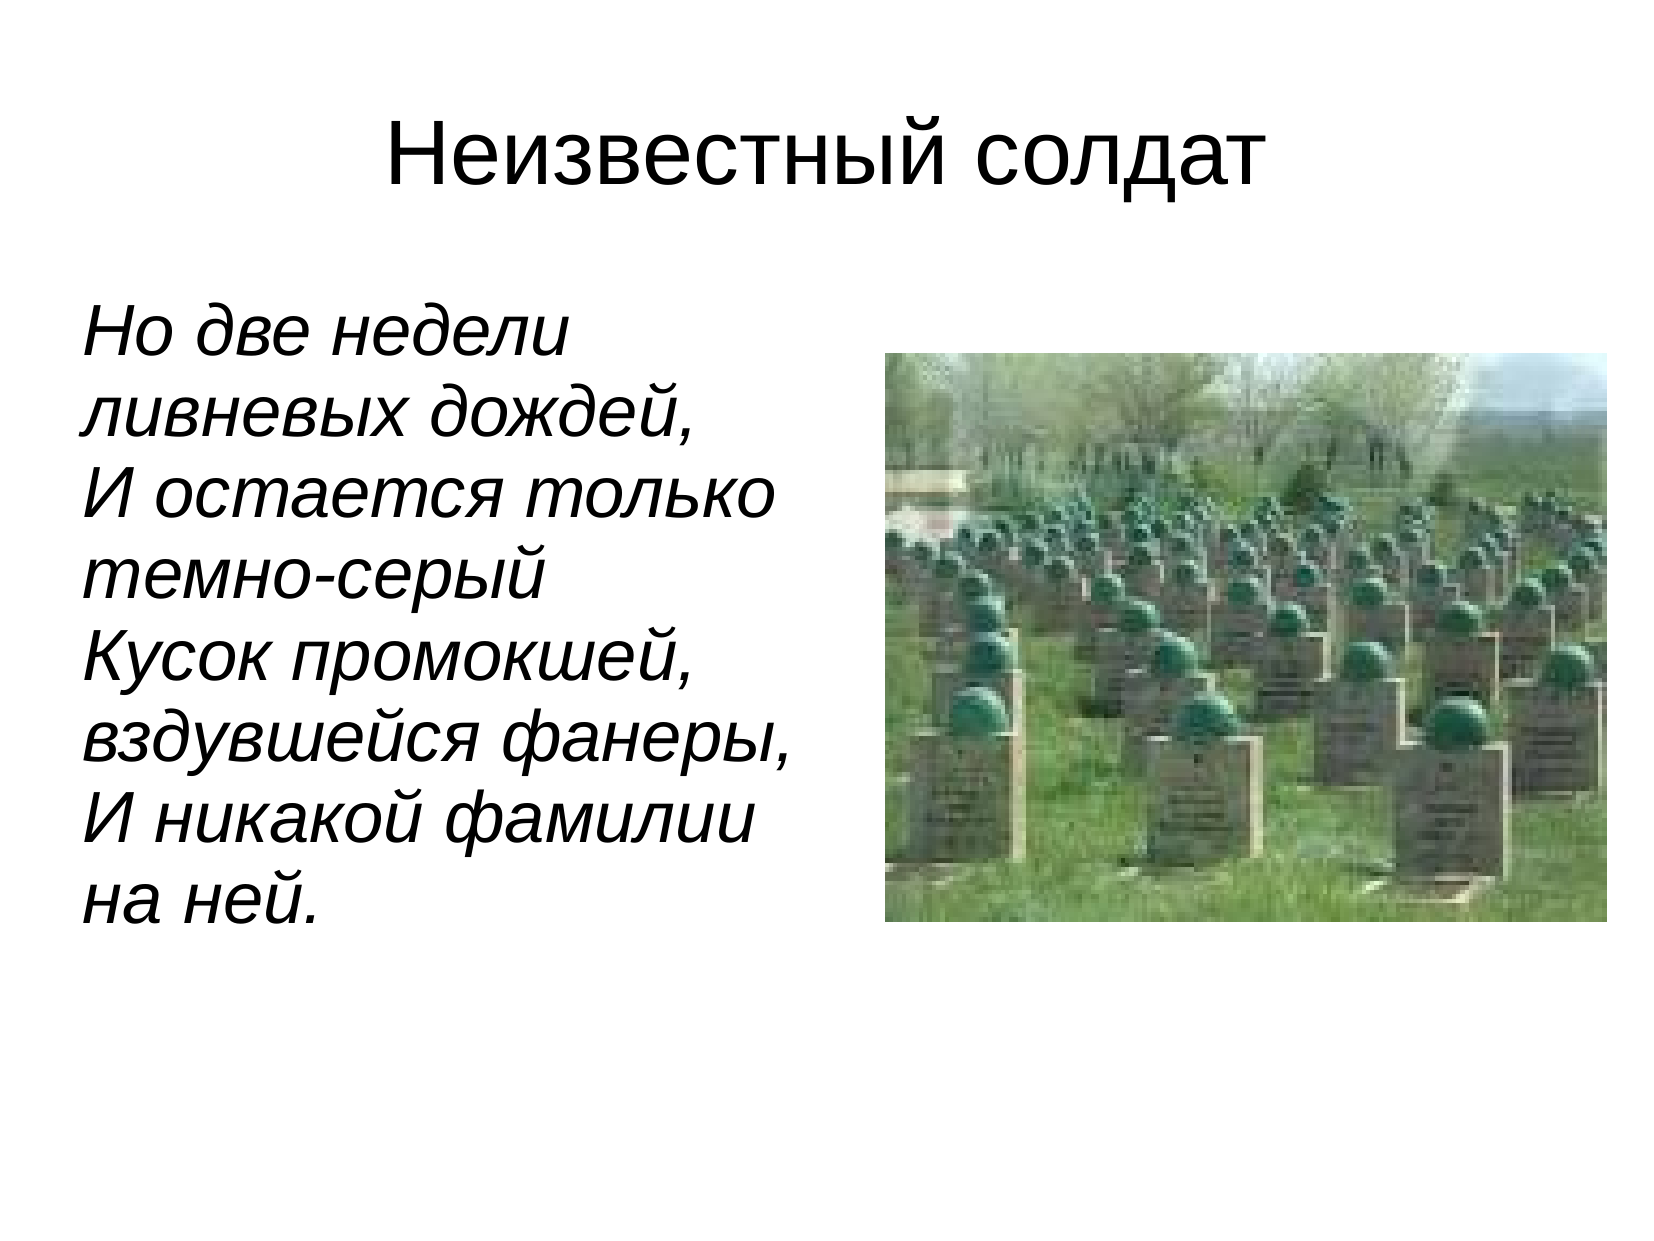

Неизвестный солдат
# Но две недели ливневых дождей, И остается только темно-серый Кусок промокшей, вздувшейся фанеры, И никакой фамилии на ней.